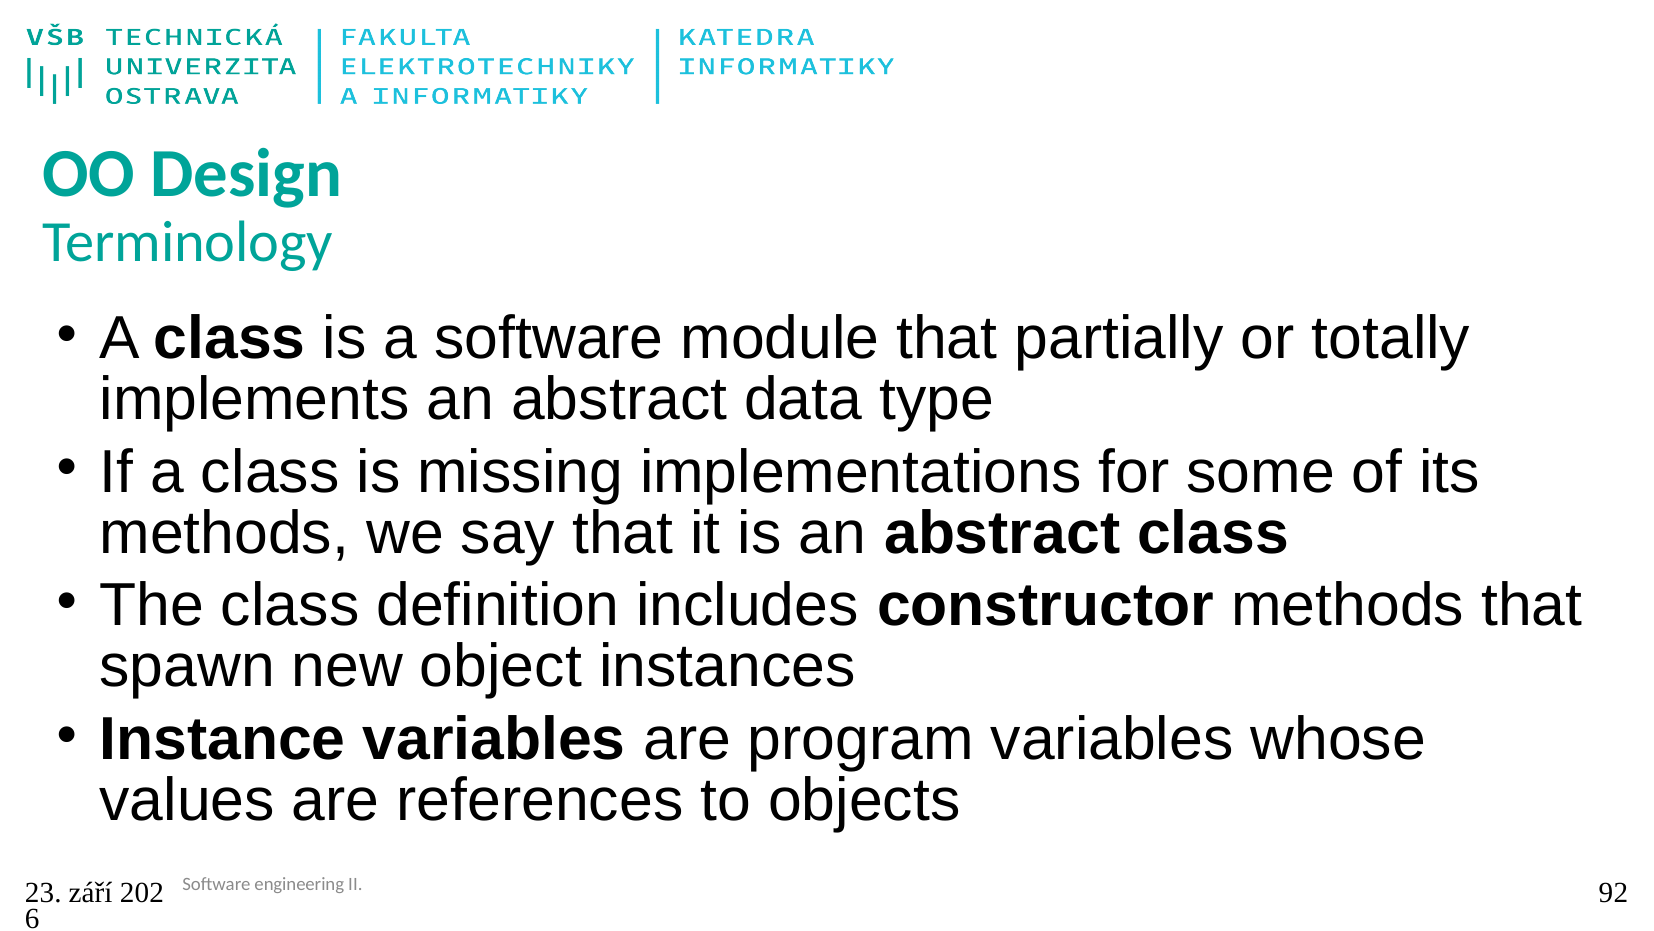

OO Design
Terminology
# A class is a software module that partially or totally implements an abstract data type
If a class is missing implementations for some of its methods, we say that it is an abstract class
The class definition includes constructor methods that spawn new object instances
Instance variables are program variables whose values are references to objects
Software engineering II.
92